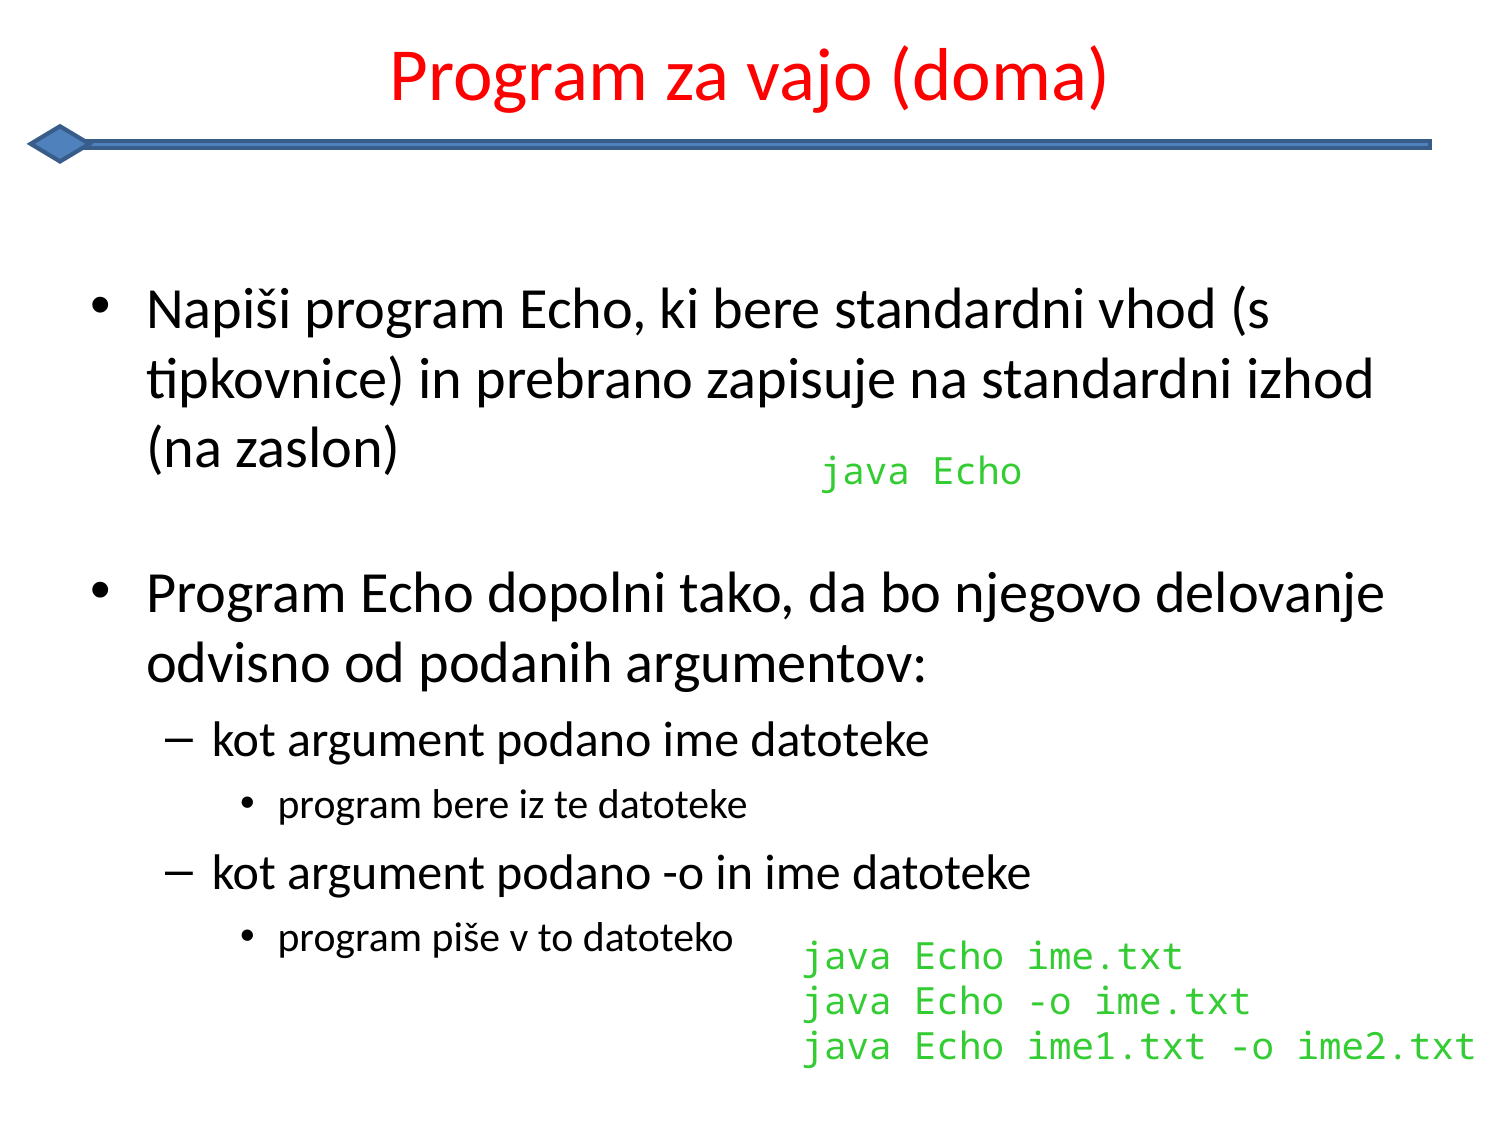

# Program za vajo (doma)
Napiši program Echo, ki bere standardni vhod (s tipkovnice) in prebrano zapisuje na standardni izhod (na zaslon)
Program Echo dopolni tako, da bo njegovo delovanje odvisno od podanih argumentov:
kot argument podano ime datoteke
program bere iz te datoteke
kot argument podano -o in ime datoteke
program piše v to datoteko
java Echo
java Echo ime.txt
java Echo -o ime.txt
java Echo ime1.txt -o ime2.txt